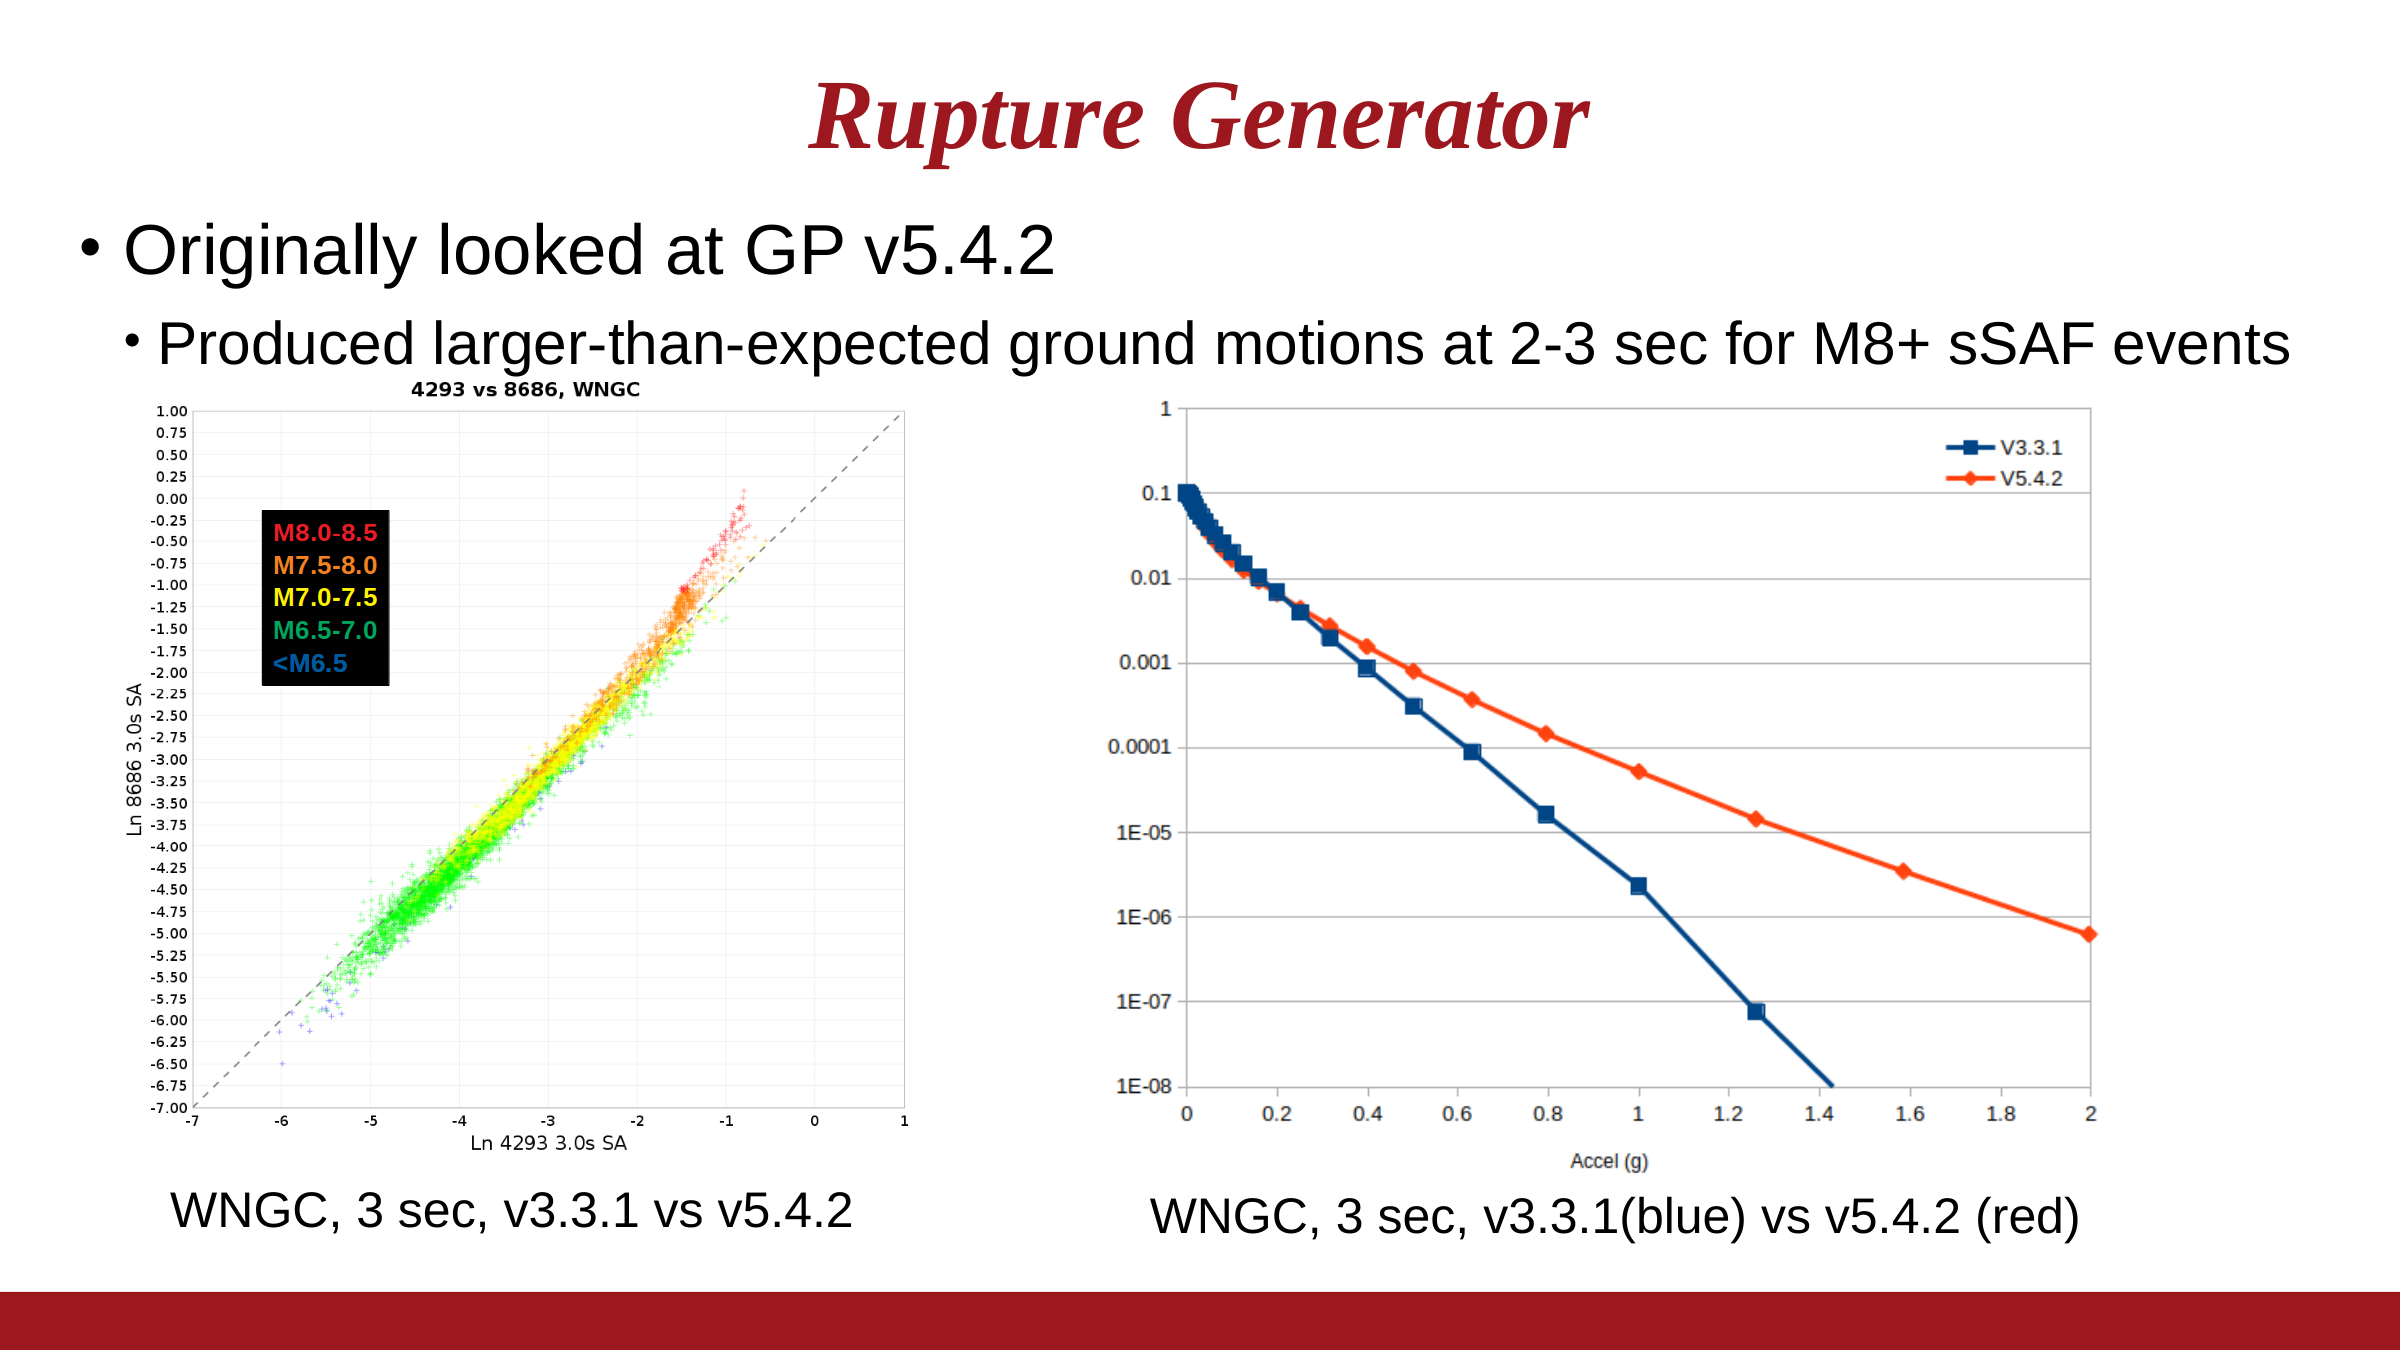

Rupture Generator
Originally looked at GP v5.4.2
Produced larger-than-expected ground motions at 2-3 sec for M8+ sSAF events
WNGC, 3 sec, v3.3.1 vs v5.4.2
WNGC, 3 sec, v3.3.1(blue) vs v5.4.2 (red)